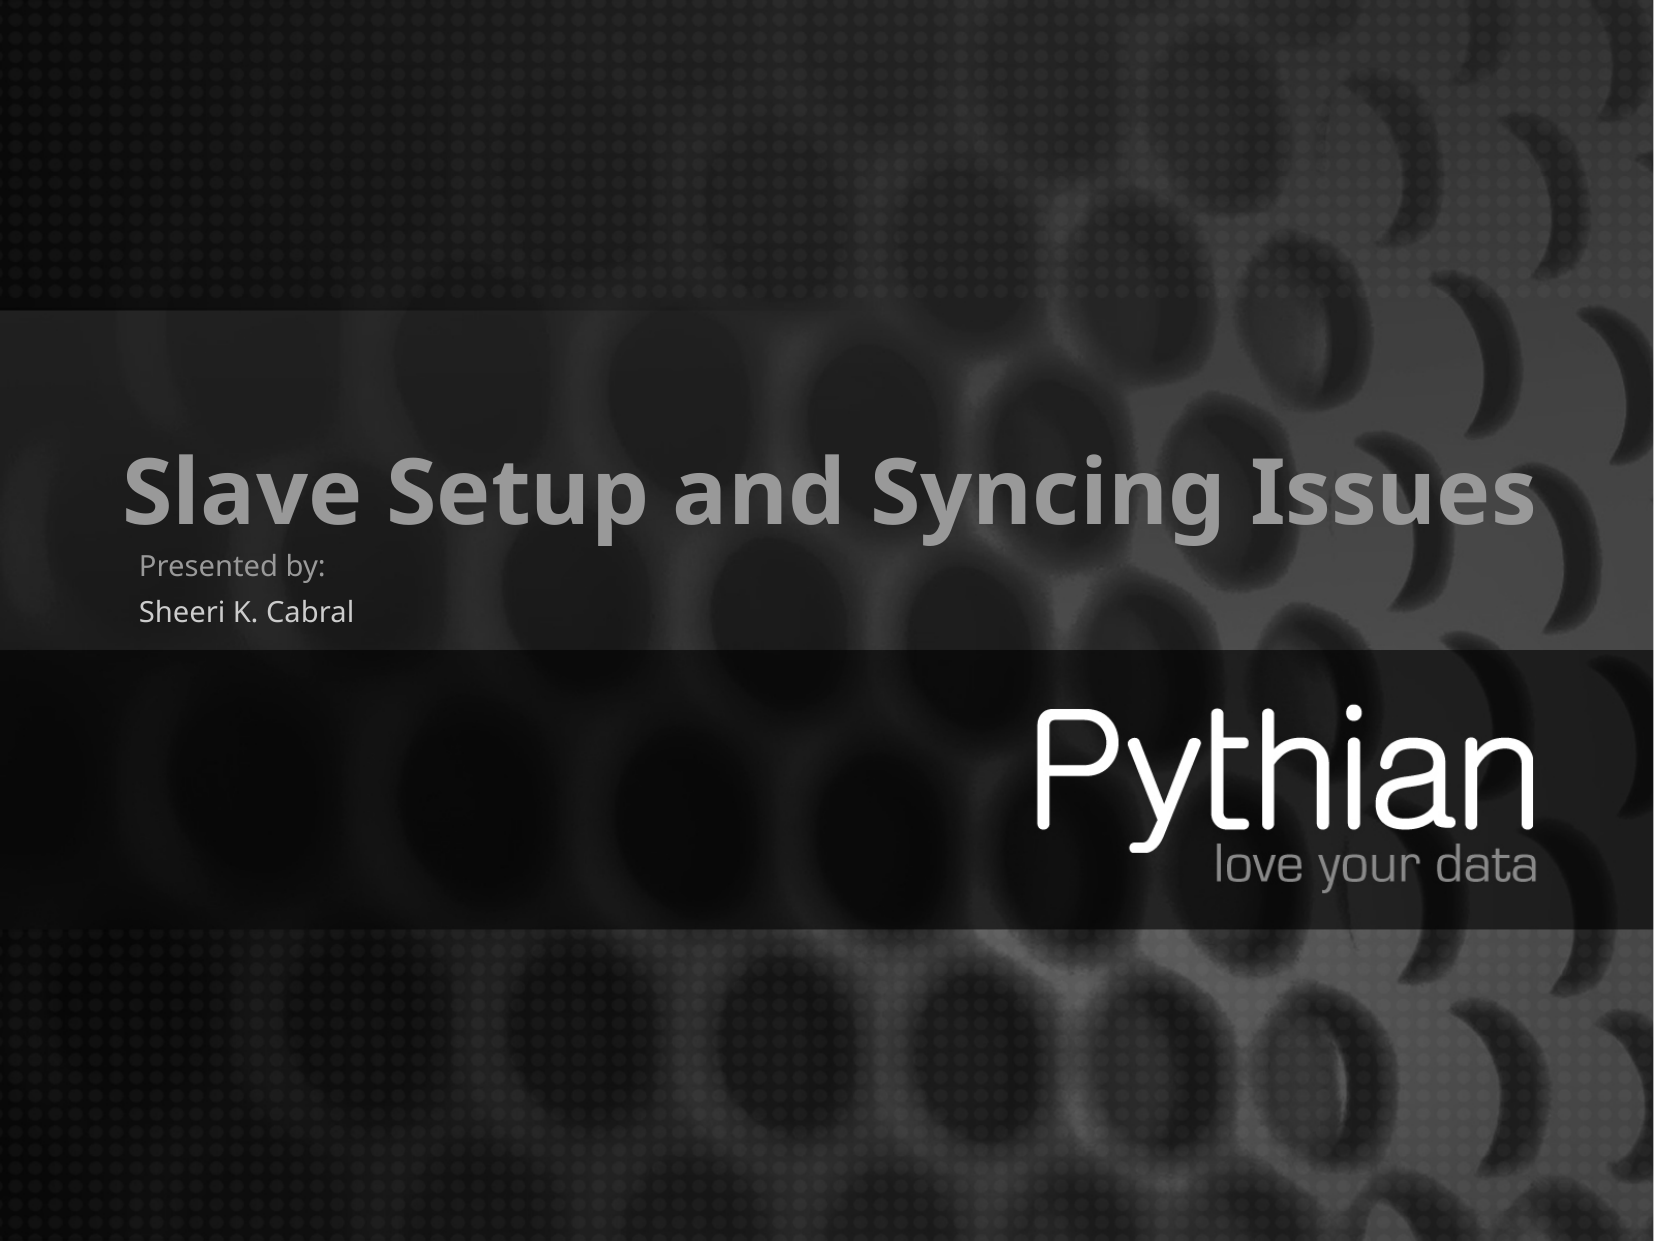

# Slave Setup and Syncing Issues
Presented by:
Sheeri K. Cabral